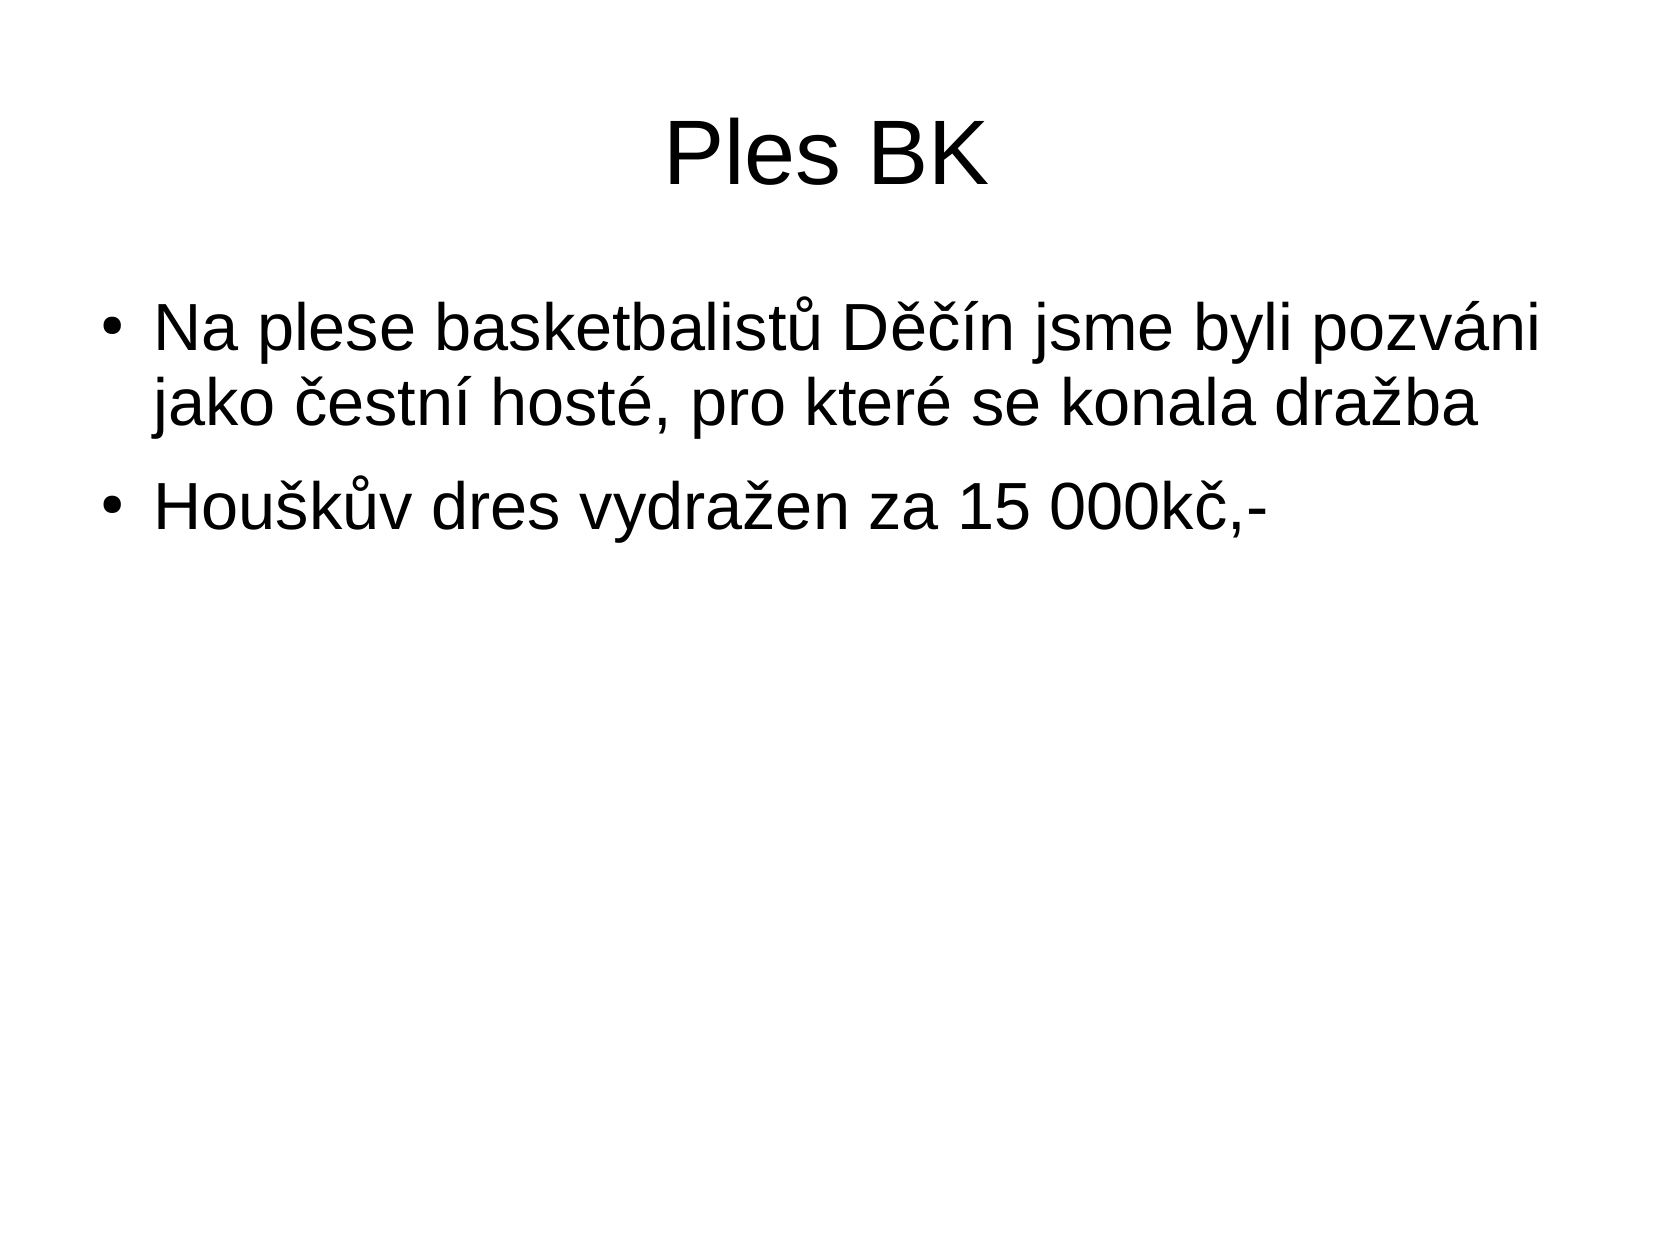

# Ples BK
Na plese basketbalistů Děčín jsme byli pozváni jako čestní hosté, pro které se konala dražba
Houškův dres vydražen za 15 000kč,-